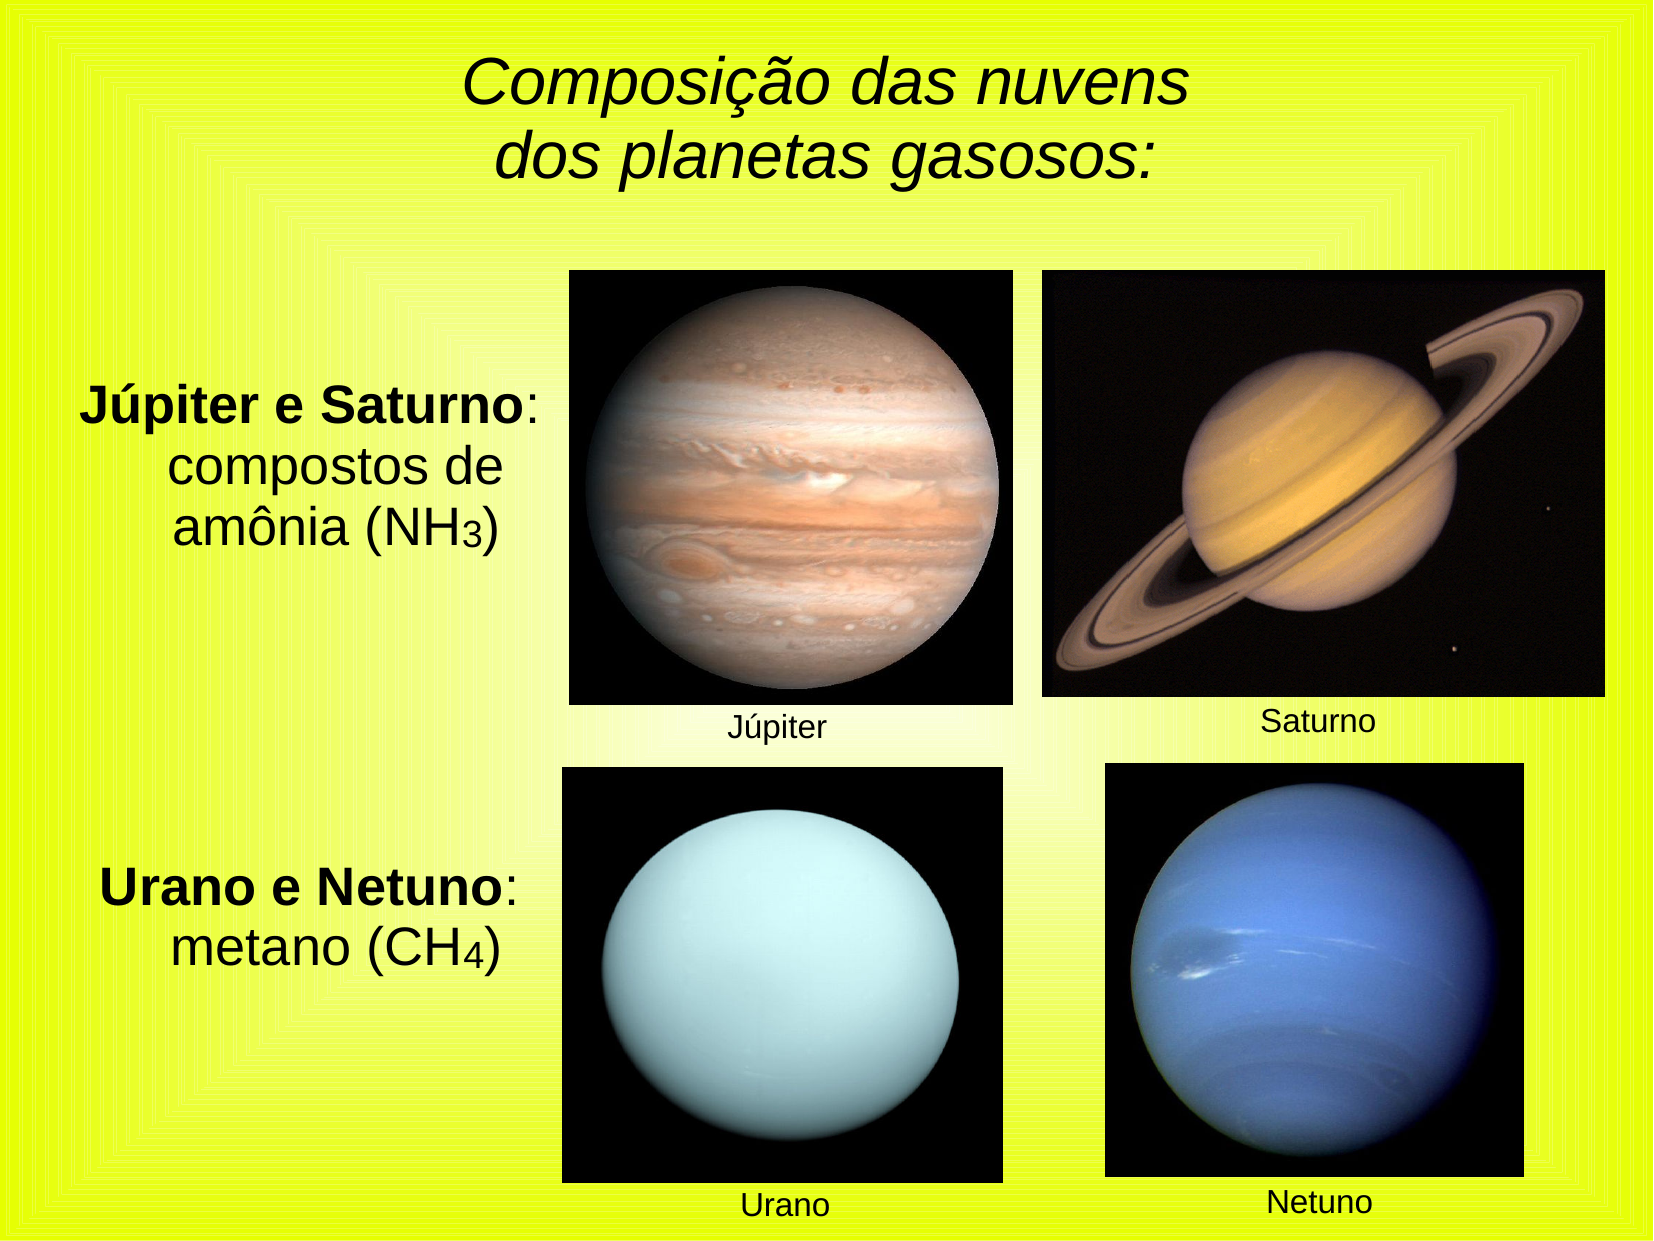

# Composição das nuvens dos planetas gasosos:
Júpiter e Saturno: compostos de amônia (NH3)
Urano e Netuno: metano (CH4)
Saturno
Júpiter
Netuno
Urano